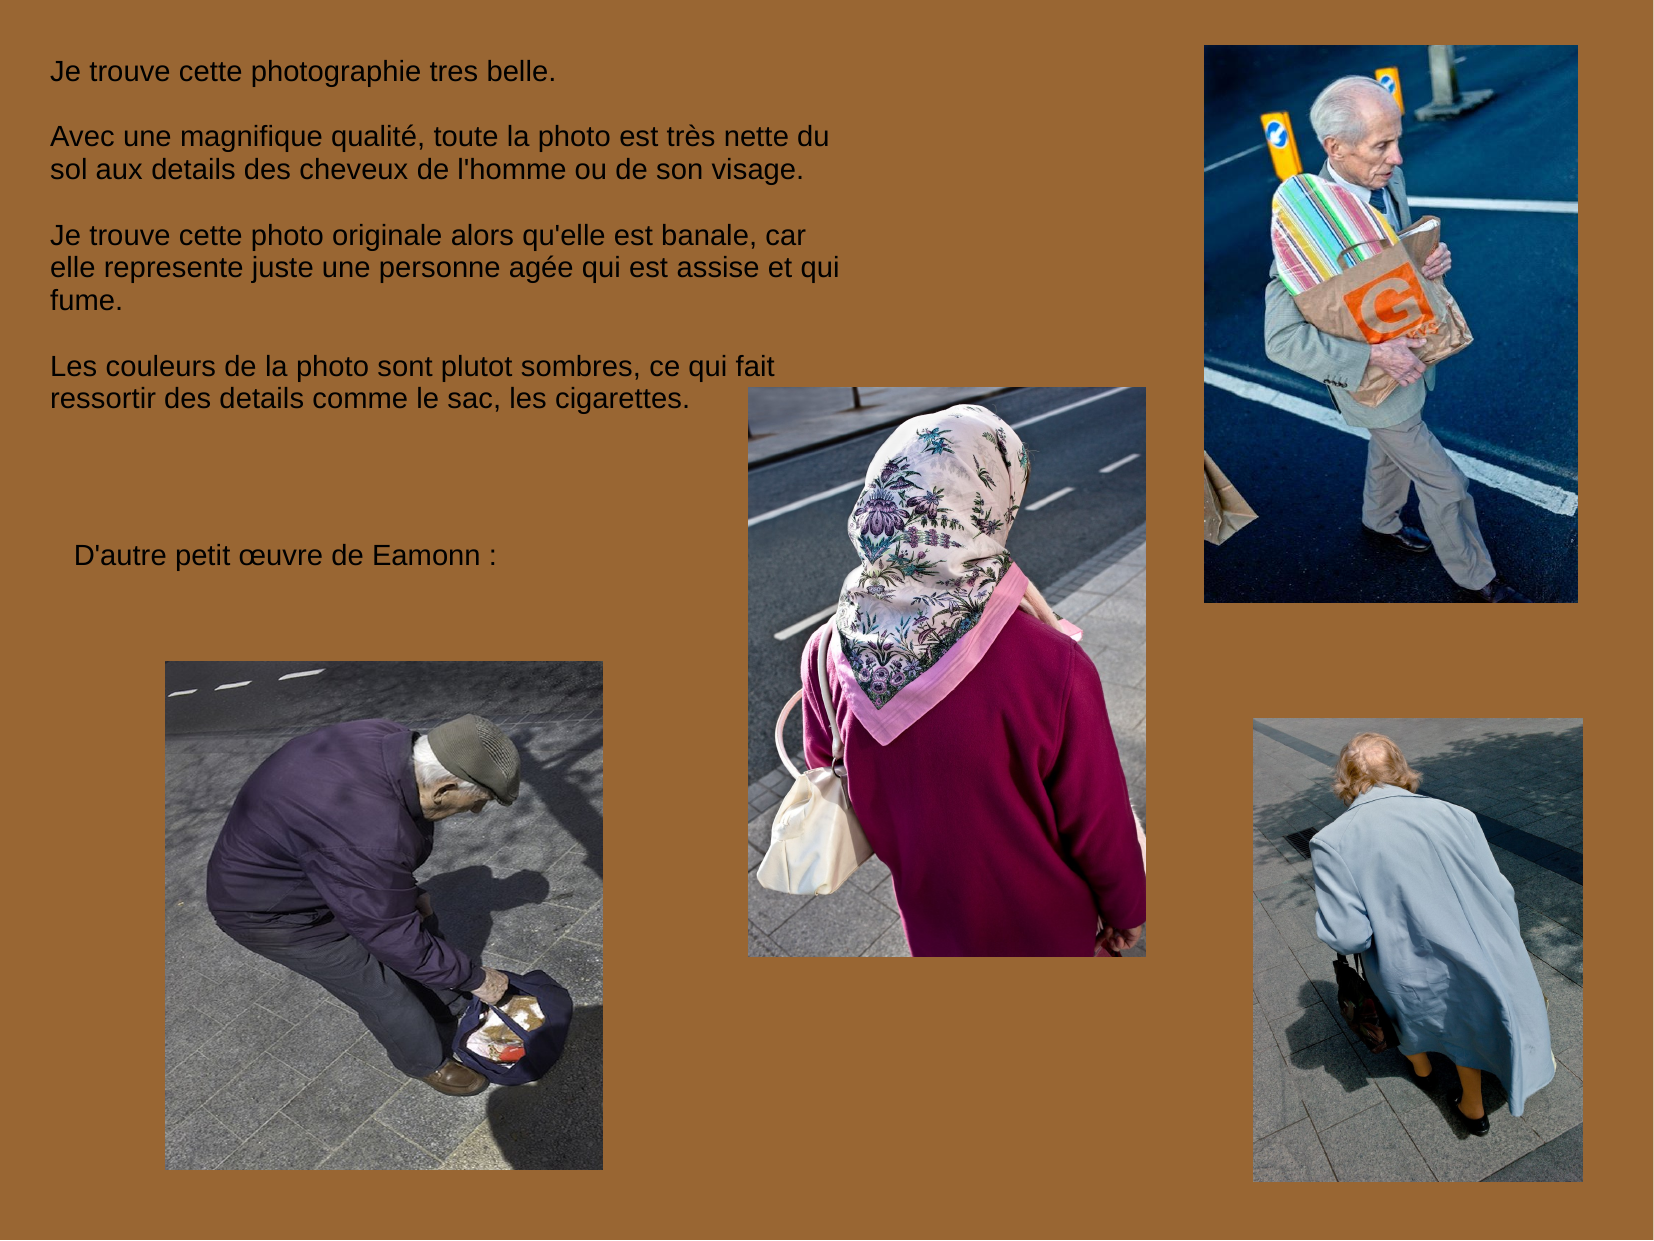

Je trouve cette photographie tres belle.
Avec une magnifique qualité, toute la photo est très nette du sol aux details des cheveux de l'homme ou de son visage.
Je trouve cette photo originale alors qu'elle est banale, car elle represente juste une personne agée qui est assise et qui fume.
Les couleurs de la photo sont plutot sombres, ce qui fait ressortir des details comme le sac, les cigarettes.
D'autre petit œuvre de Eamonn :